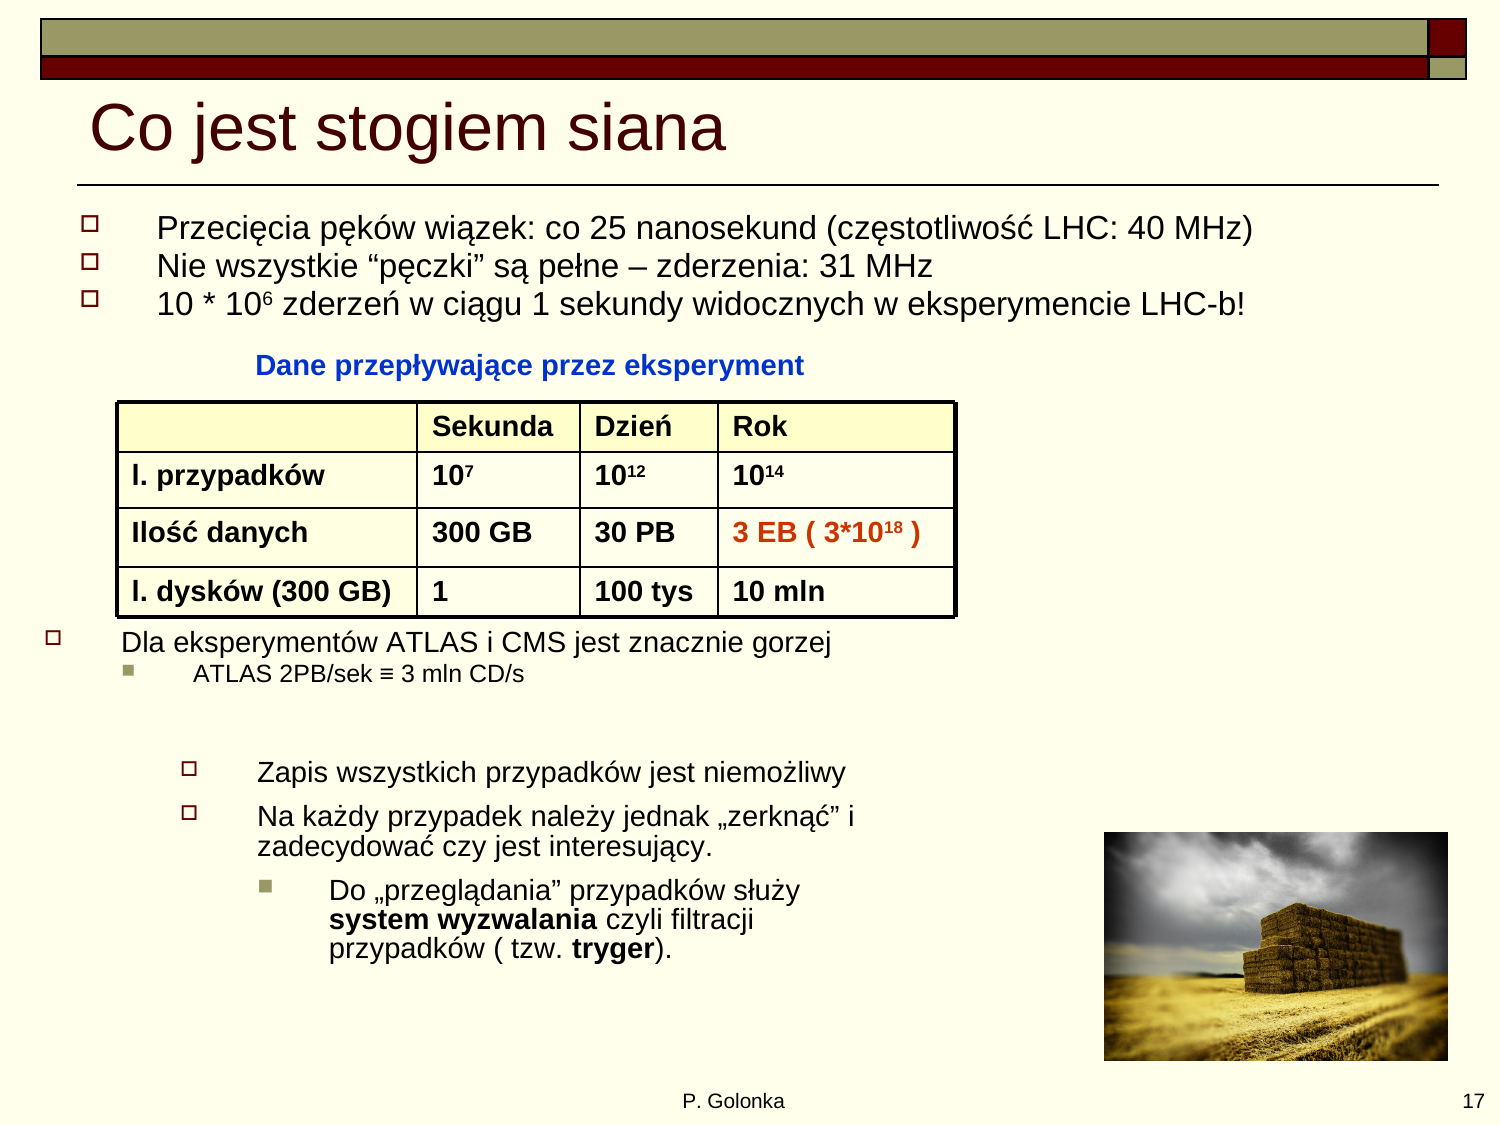

# Co jest stogiem siana
Przecięcia pęków wiązek: co 25 nanosekund (częstotliwość LHC: 40 MHz)
Nie wszystkie “pęczki” są pełne – zderzenia: 31 MHz
10 * 106 zderzeń w ciągu 1 sekundy widocznych w eksperymencie LHC-b!
Dane przepływające przez eksperyment
Sekunda
Dzień
Rok
l. przypadków
107
1012
1014
Ilość danych
300 GB
30 PB
3 EB ( 3*1018 )
l. dysków (300 GB)
1
100 tys
10 mln
Dla eksperymentów ATLAS i CMS jest znacznie gorzej
ATLAS 2PB/sek ≡ 3 mln CD/s
Zapis wszystkich przypadków jest niemożliwy
Na każdy przypadek należy jednak „zerknąć” i zadecydować czy jest interesujący.
Do „przeglądania” przypadków służy system wyzwalania czyli filtracji przypadków ( tzw. tryger).
P. Golonka
17